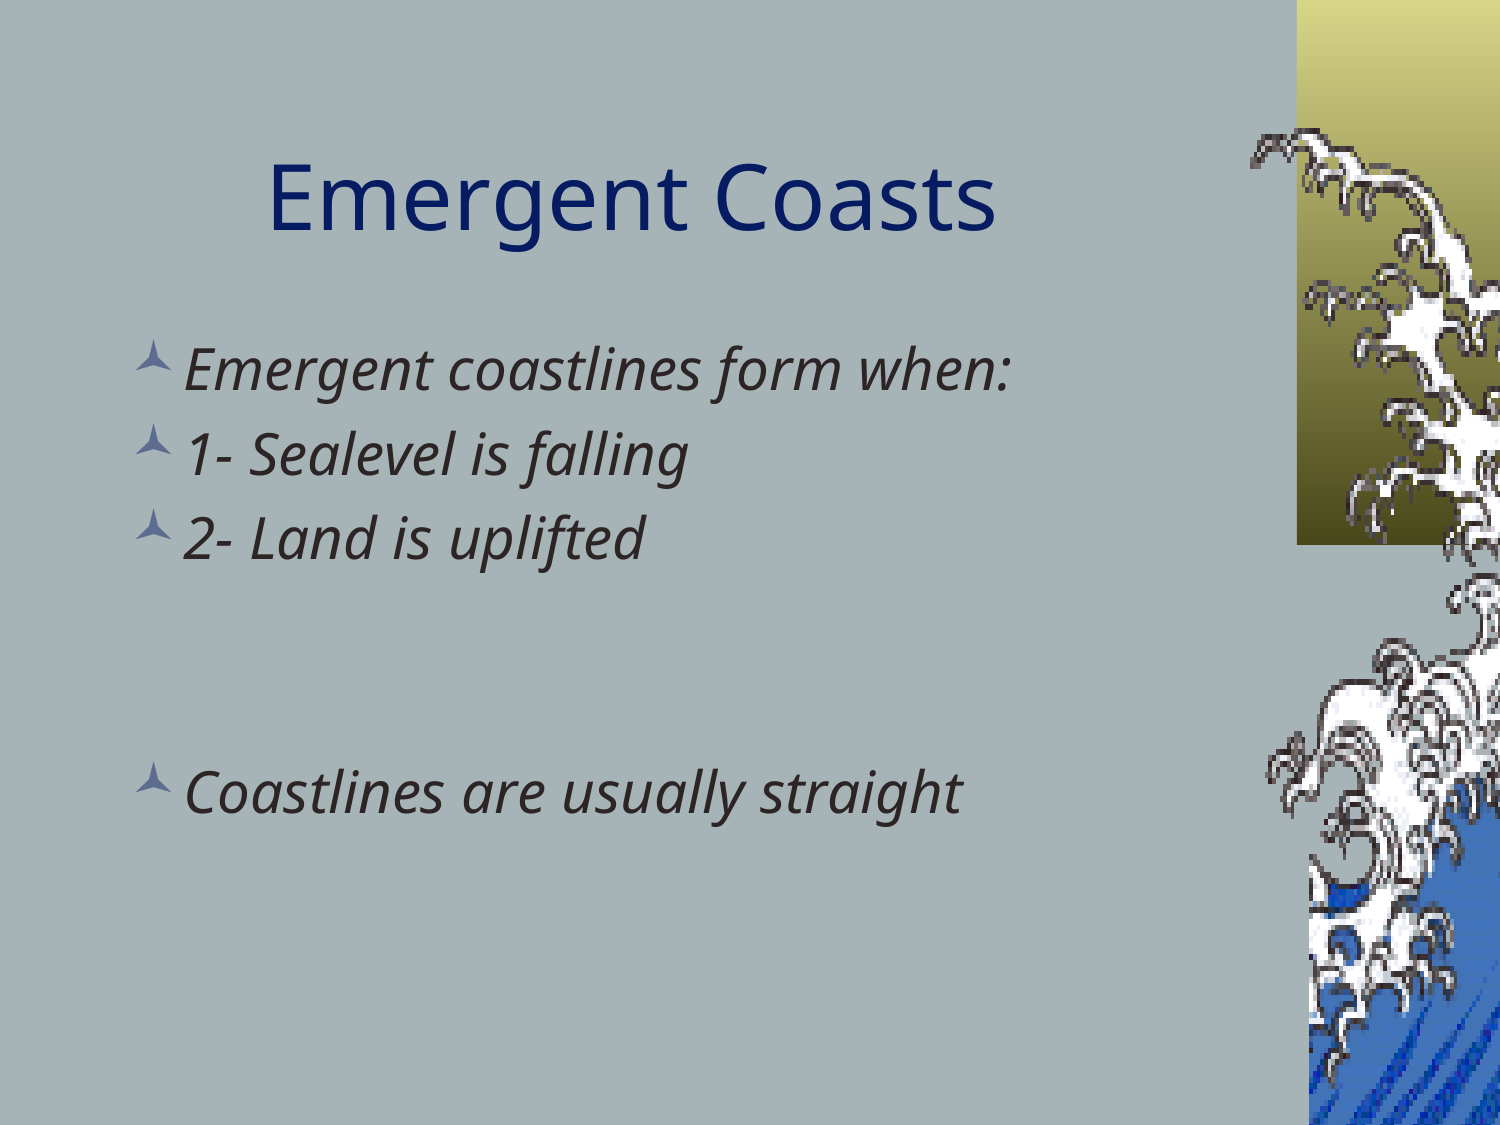

# Emergent Coasts
Emergent coastlines form when:
1- Sealevel is falling
2- Land is uplifted
Coastlines are usually straight